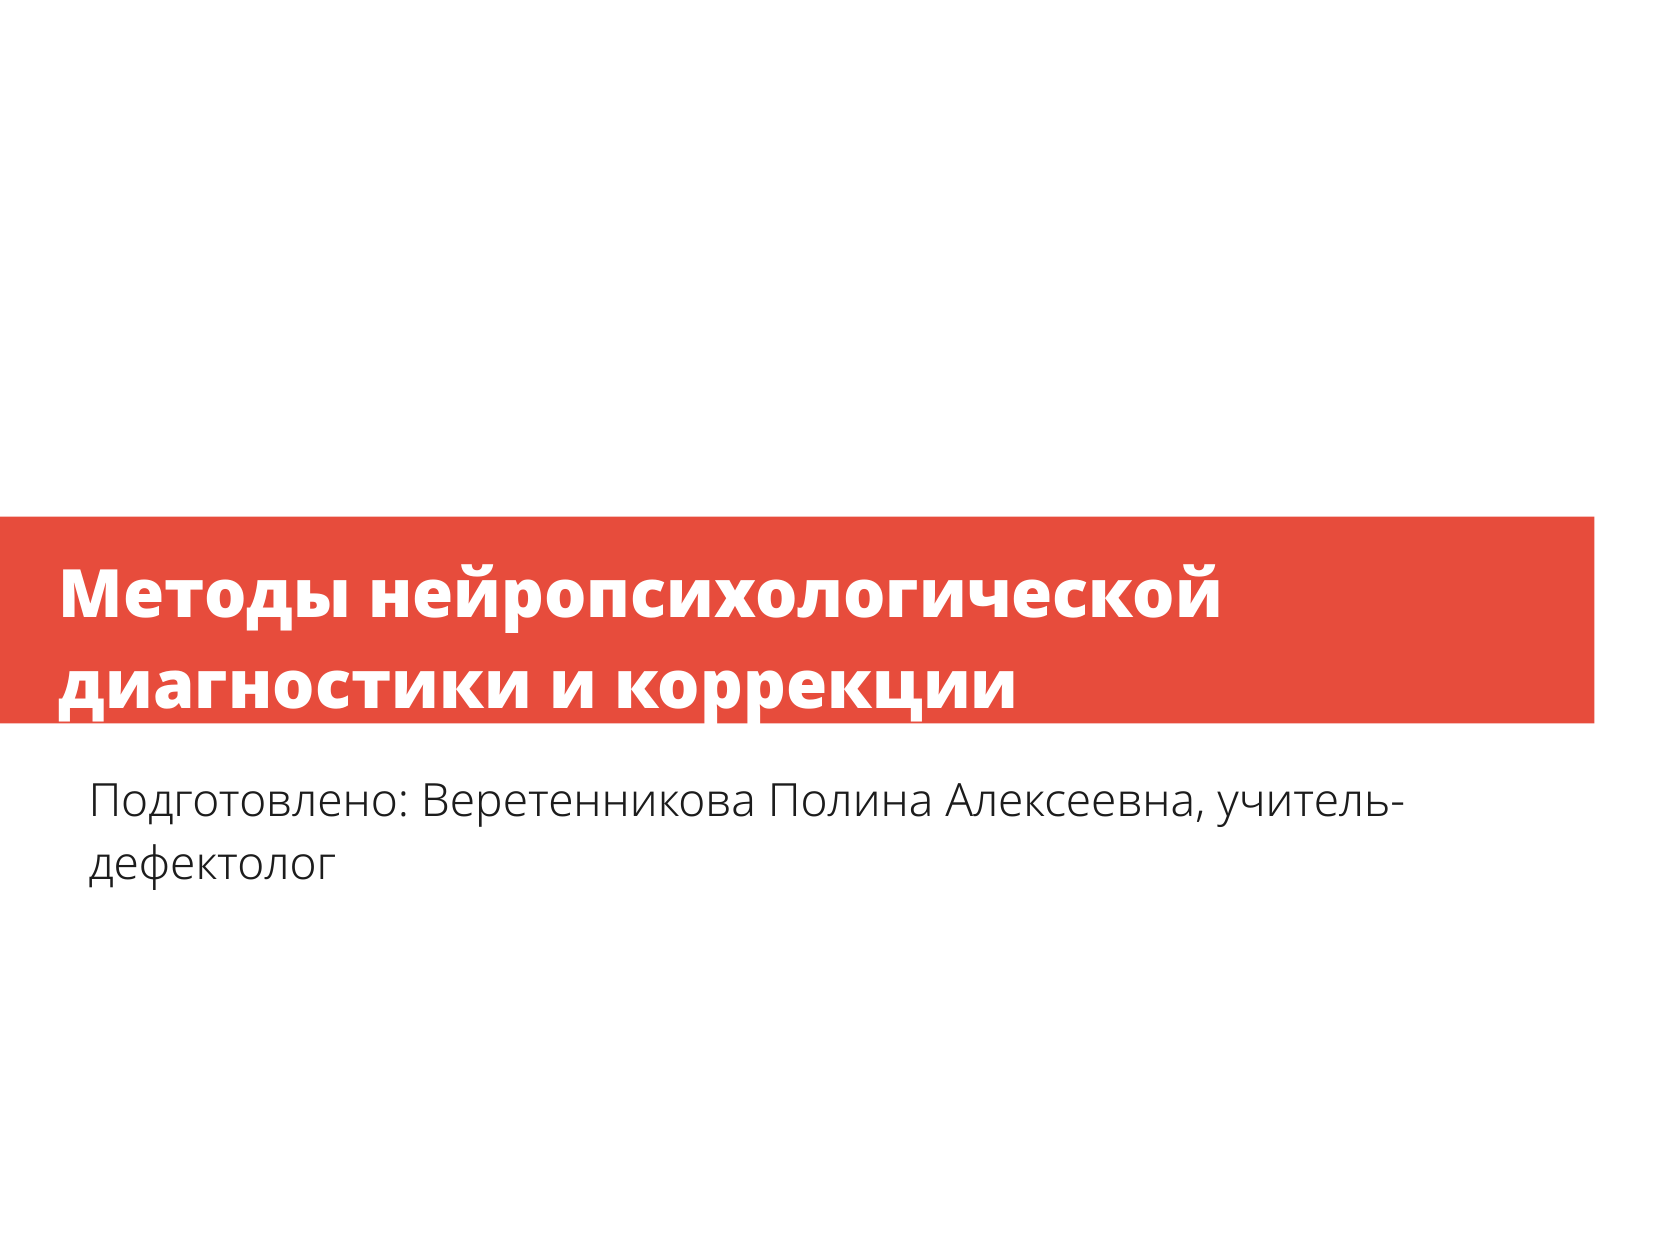

# Методы нейропсихологической диагностики и коррекции
Подготовлено: Веретенникова Полина Алексеевна, учитель-дефектолог